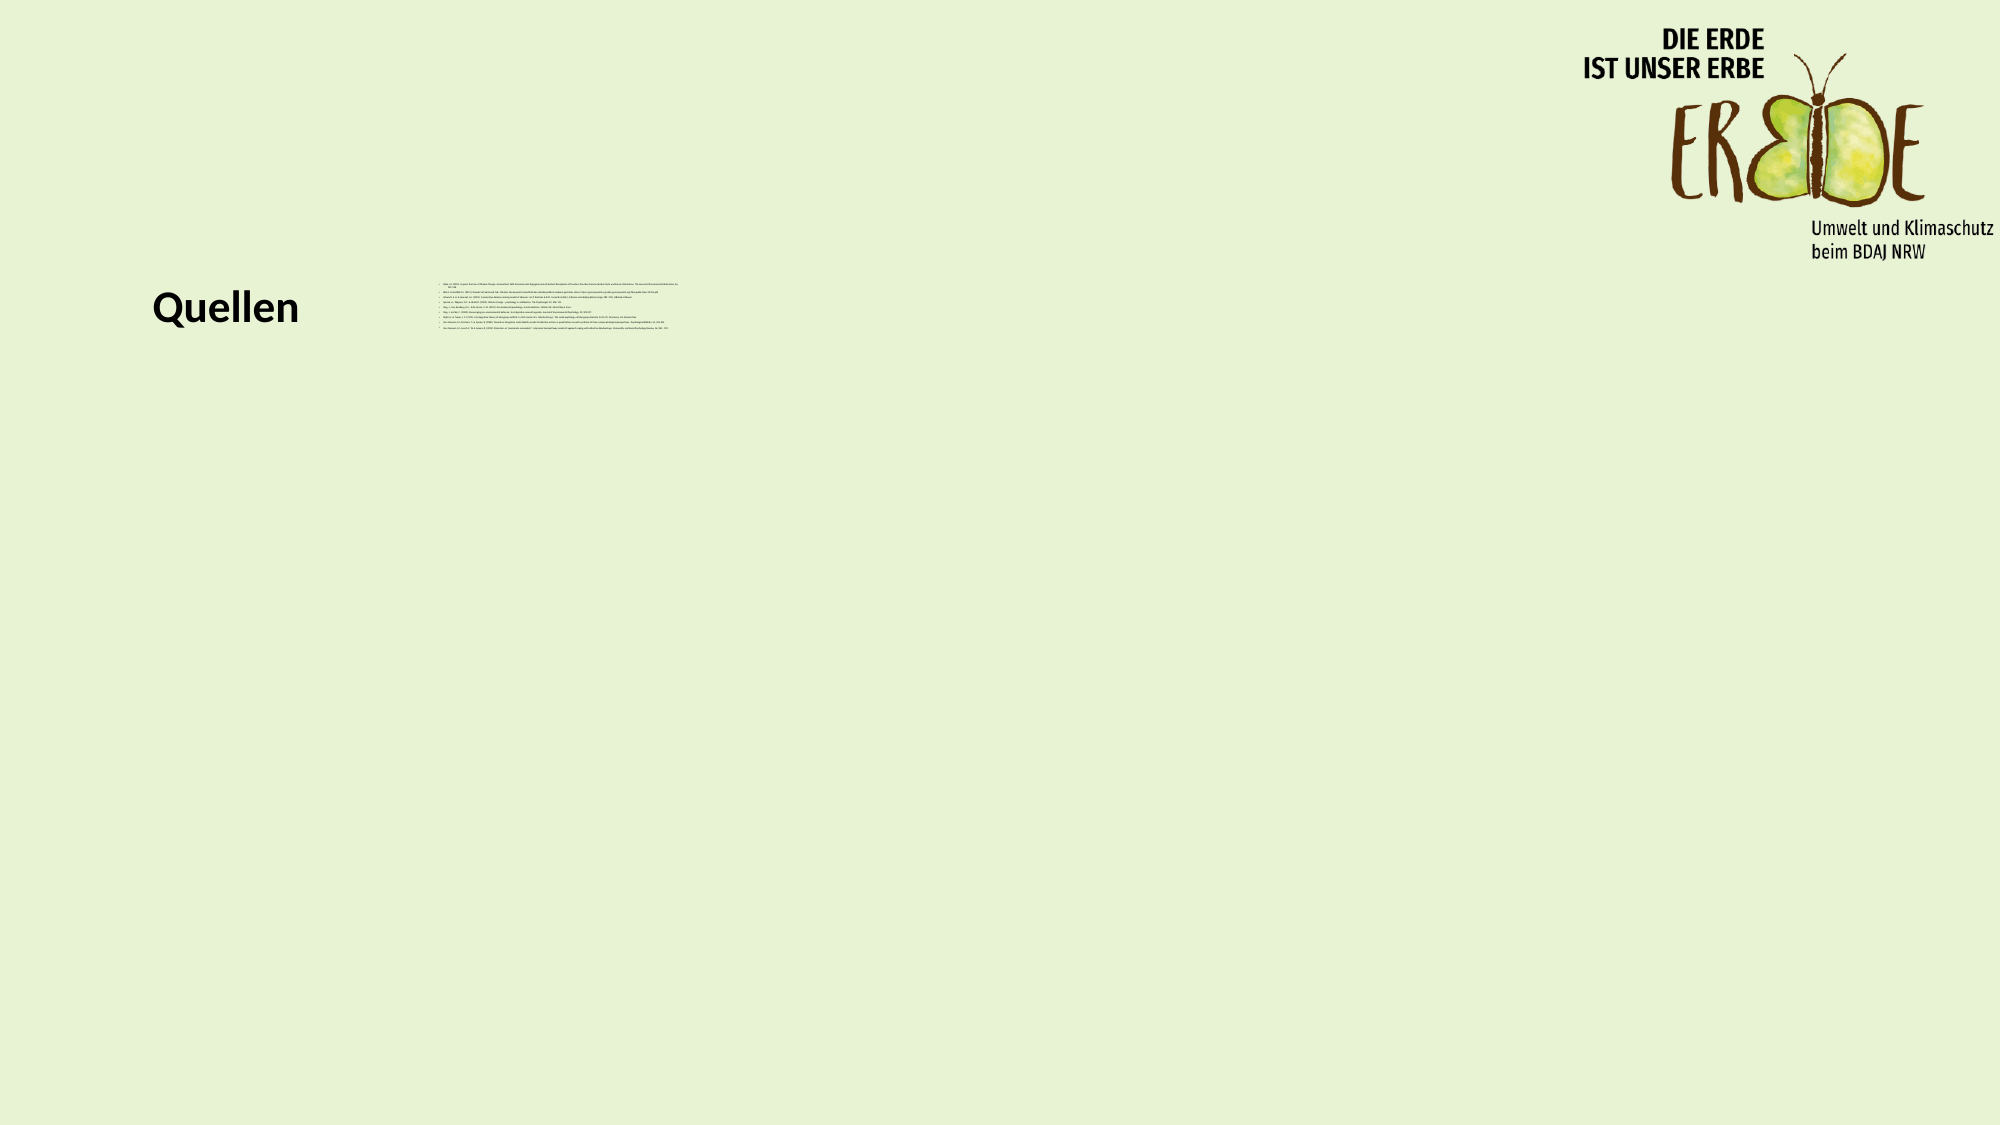

# Quellen
Ojala, M. (2015). Hope in the Face of Climate Change: Associations With Environmental Engagement and Student Perceptions of Teachers’ Emotion Communication Style and Future Orientation. The Journal of Environmental Education, 46, 133-148.
Reif, A. & Heitfeld, M. (2015). Wandel mit Hand und Fuß. Mit dem Germanwatch Hand Print den Wandel politisch wirksam gestalten. Bonn. https://germanwatch.org/sites/germanwatch.org/files/publication/15335.pdf
Schwartz, S.H. & Howard, J.A. (1981). A normative decision-making model of altruism. In J.P. Rushton & R.M. Sorrentino (Eds.), Altruism and Helping Behavior (pp.189- 211). Hillsdale: Erlbaum.
Spence, A., Pidgeon, N. F. & Uzzell, D. (2009). Climate change – psychology’s contribution. The Psychologist, 22, 108–111.
Steg, L., Van den Berg, A.E., & De Groot, J.I.M. (2012). Environmental psychology: An introduction. Oxford, UK: John Wiley & Sons.
Steg, L. & Vlek, C. (2009). Encouraging pro-environmental behavior: An integrative research agenda. Journal of Environmental Psychology, 29, 309-317.
Tajfel, H., & Turner, J. C. (1979). An integrative theory of intergroup conflicts. In W.G. Austin & S. Worchel (Hrsg.), The social psychology of intergroup relations (S.33-47). Monterey: CA: Brooks/Cole.
Van Zomeren, M., Postmes, T., & Spears, R. (2008). Toward an integrative social identity model of collective action: A quantitative research synthesis of three sociopsychological perspectives. Psychological Bulletin, 34, 504-535
Van Zomeren, M., Leach, C. W. & Spears, R. (2012). Protesters as "passionate economists“: A dynamic dual pathway model of approach coping with collective disadvantage. Personality and Social Psychology Review, 16, 180 – 199